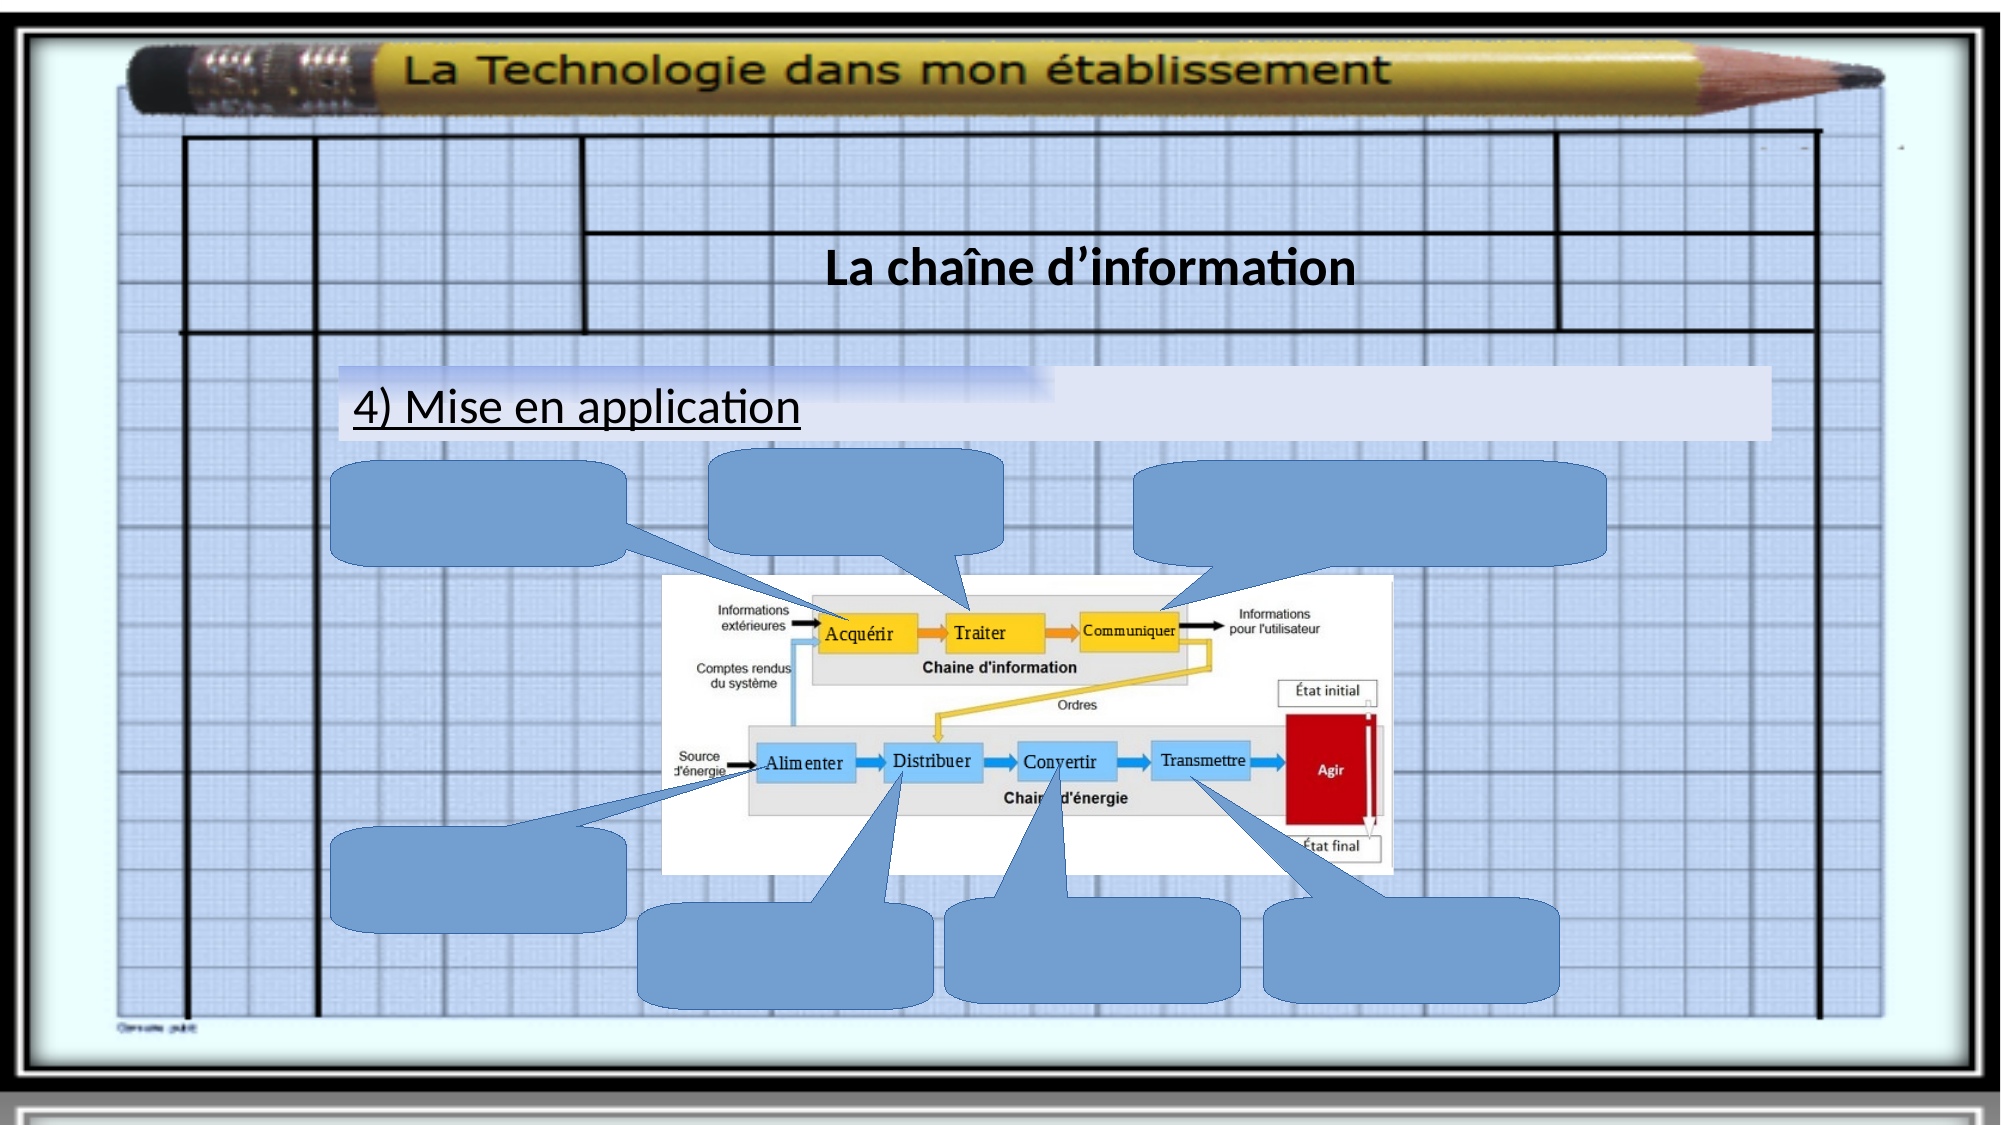

La chaîne d’information
4) Mise en application